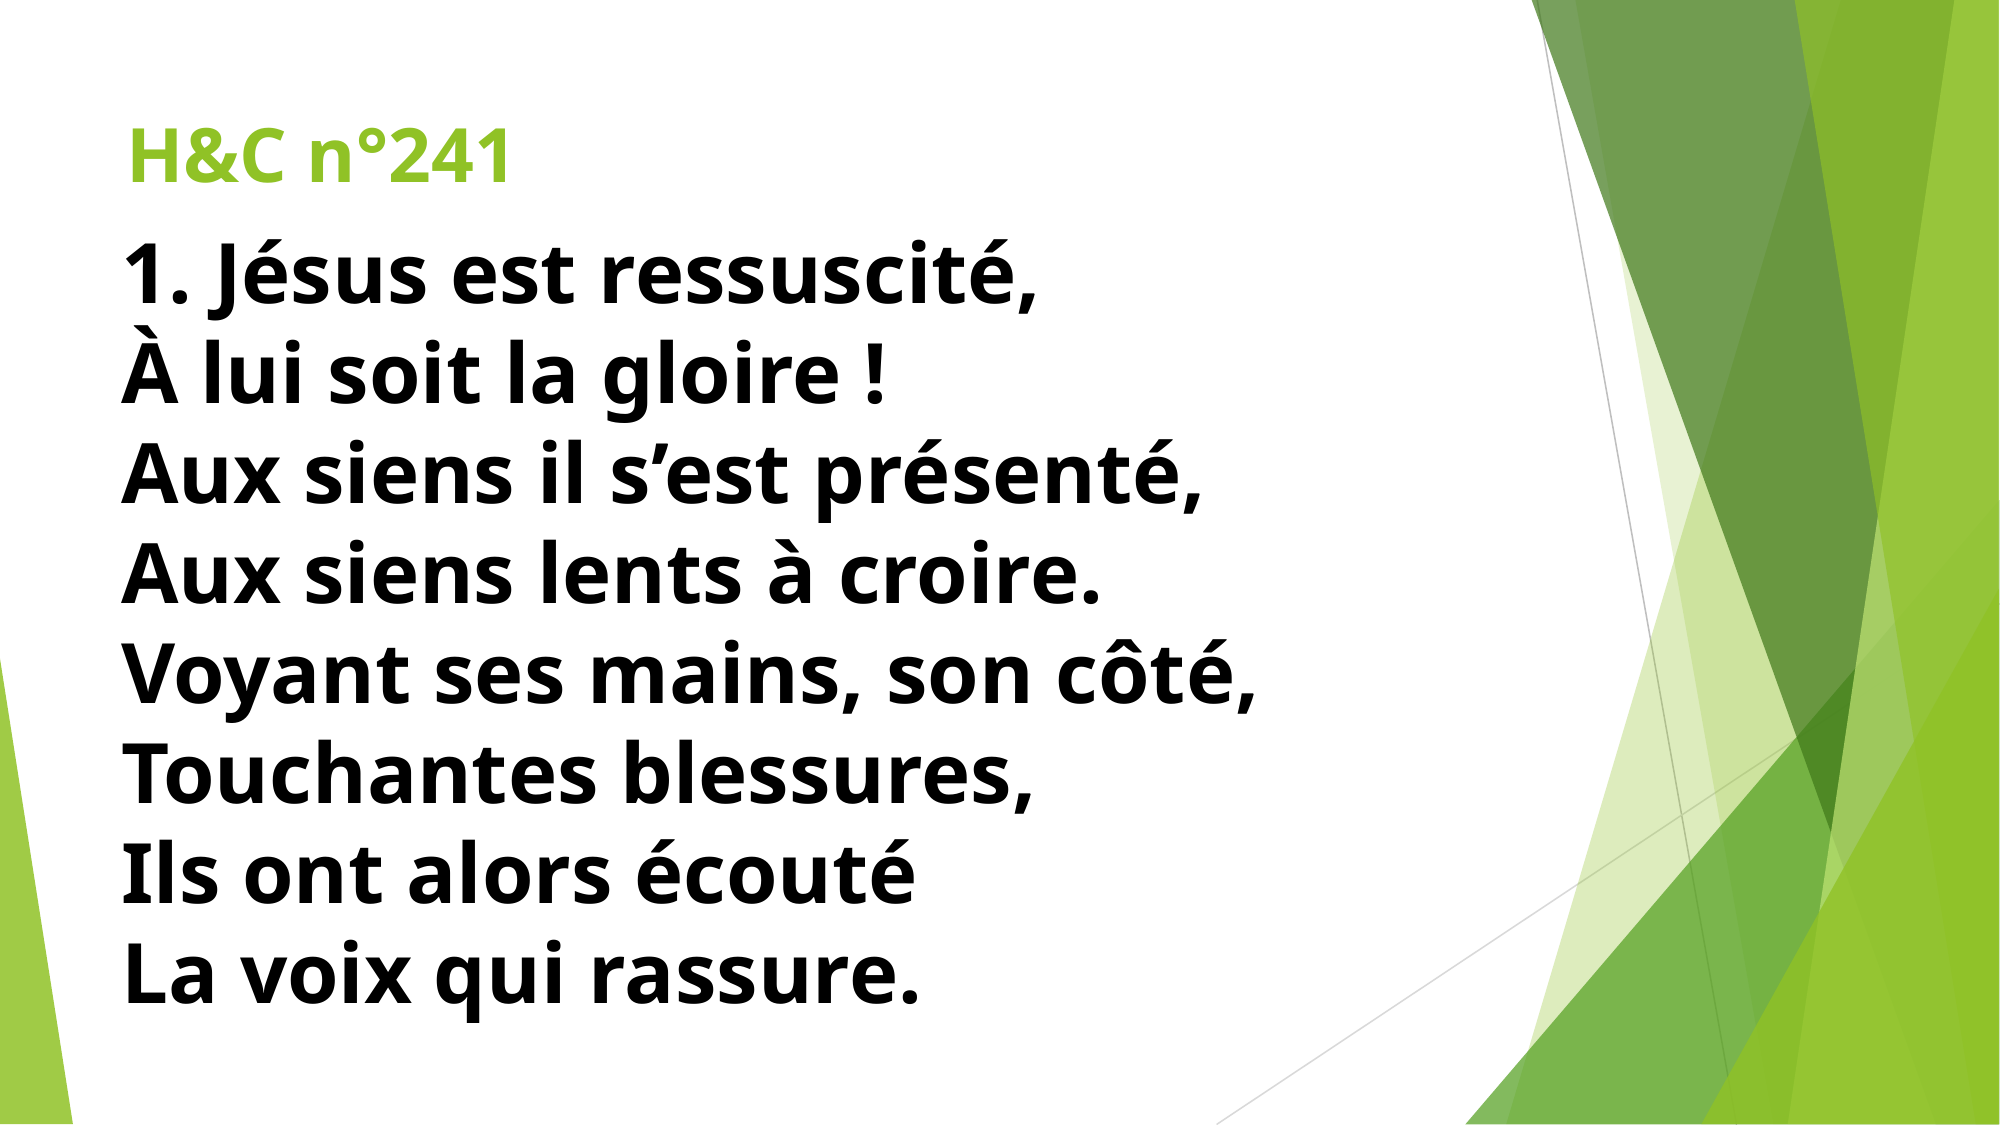

H&C n°241
1. Jésus est ressuscité,
À lui soit la gloire !
Aux siens il s’est présenté,
Aux siens lents à croire.
Voyant ses mains, son côté,
Touchantes blessures,
Ils ont alors écouté
La voix qui rassure.